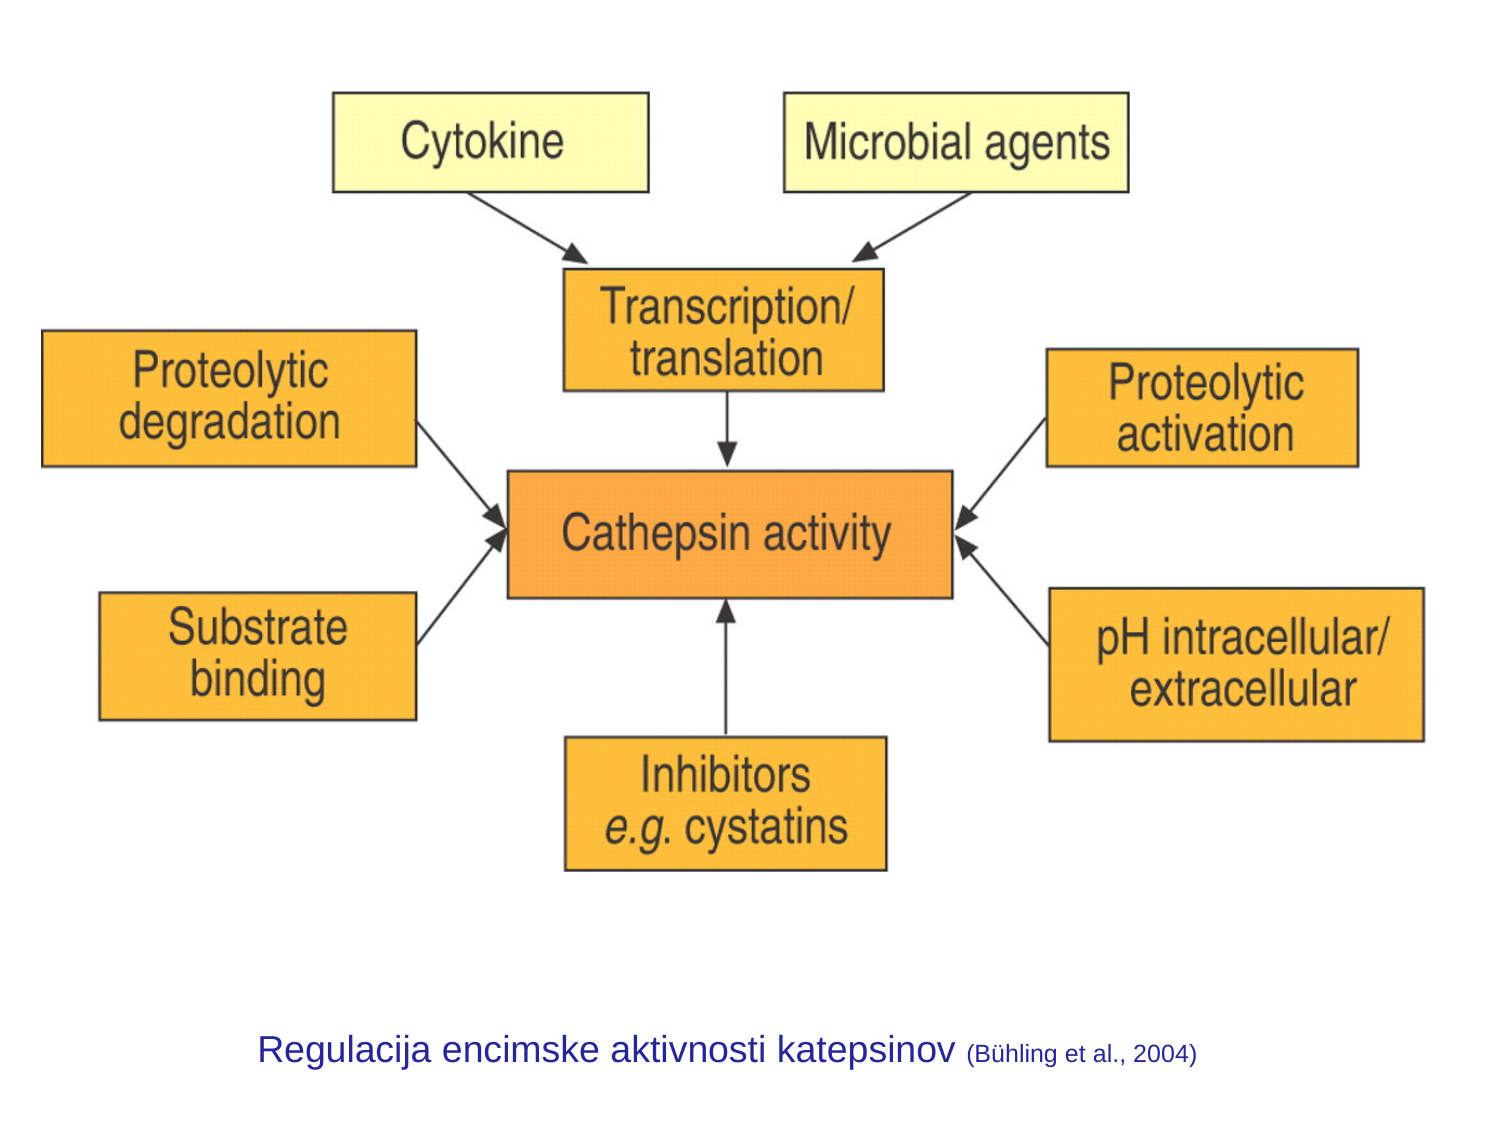

Regulacija encimske aktivnosti katepsinov (Bühling et al., 2004)